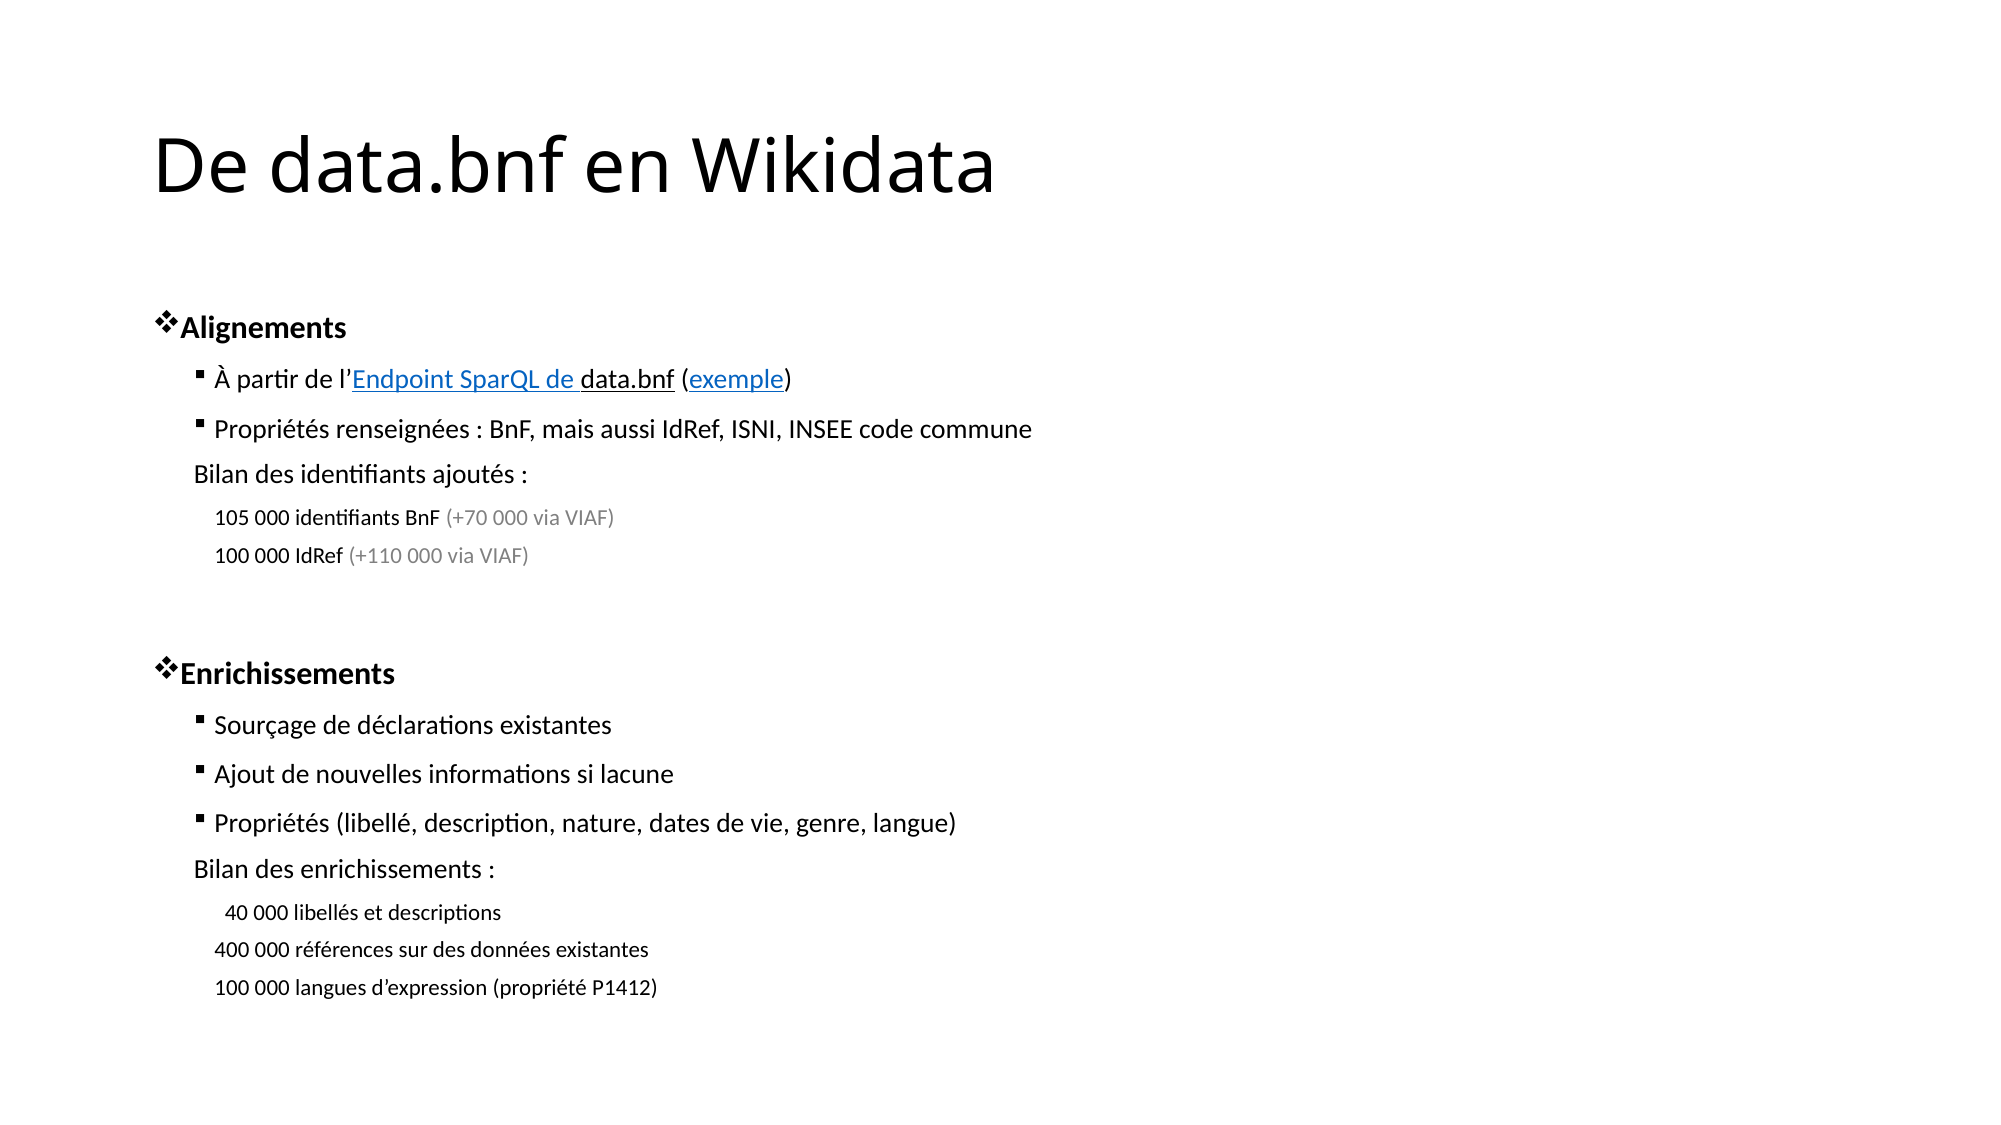

# De data.bnf en Wikidata
 Alignements
À partir de l’Endpoint SparQL de data.bnf (exemple)
Propriétés renseignées : BnF, mais aussi IdRef, ISNI, INSEE code commune
Bilan des identifiants ajoutés :
105 000 identifiants BnF (+70 000 via VIAF)
100 000 IdRef (+110 000 via VIAF)
 Enrichissements
Sourçage de déclarations existantes
Ajout de nouvelles informations si lacune
Propriétés (libellé, description, nature, dates de vie, genre, langue)
Bilan des enrichissements :
 40 000 libellés et descriptions
400 000 références sur des données existantes
100 000 langues d’expression (propriété P1412)